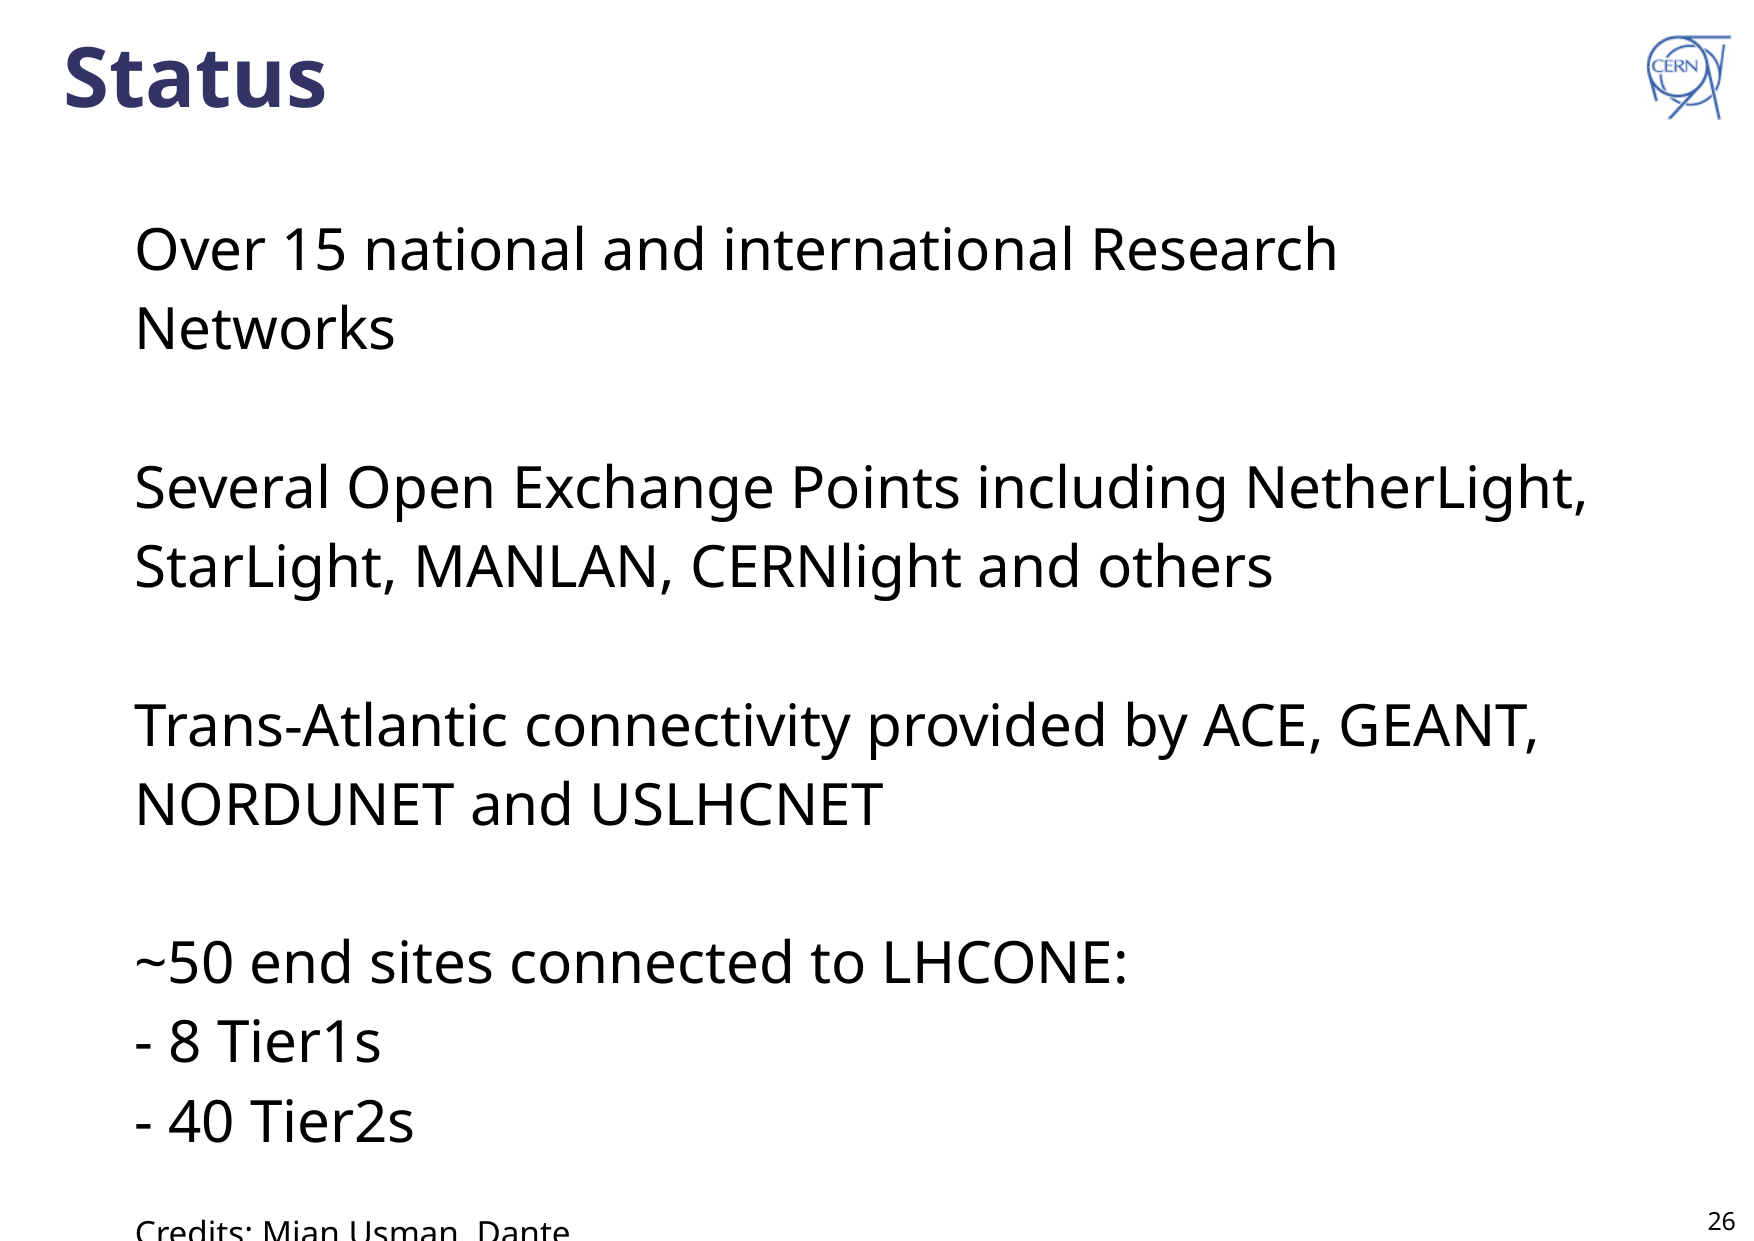

# Status
Over 15 national and international Research Networks
Several Open Exchange Points including NetherLight, StarLight, MANLAN, CERNlight and others
Trans-Atlantic connectivity provided by ACE, GEANT, NORDUNET and USLHCNET
~50 end sites connected to LHCONE:
- 8 Tier1s
- 40 Tier2s
Credits: Mian Usman, Dante
More Information: https://indico.cern.ch/event/269840/contribution/4/material/slides/0.ppt
26